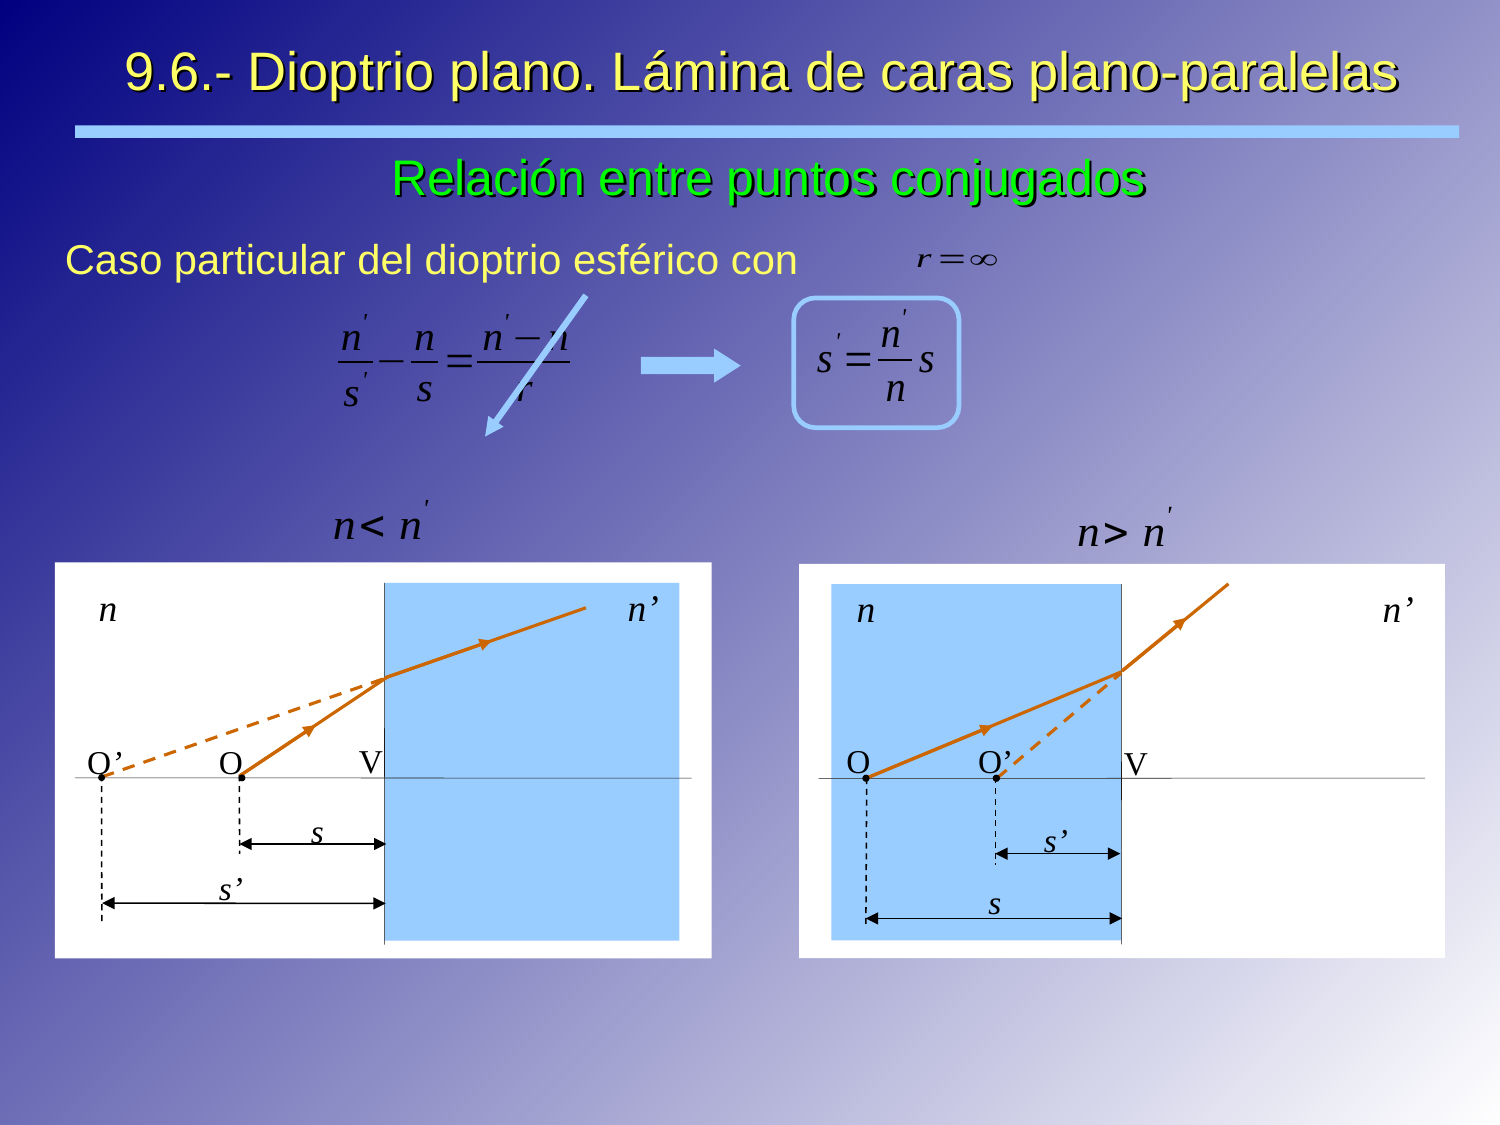

9.6.- Dioptrio plano. Lámina de caras plano-paralelas
Relación entre puntos conjugados
Caso particular del dioptrio esférico con
n
n’
V
n
n’
V
O’
O’
O
s
O
s
s’
s’